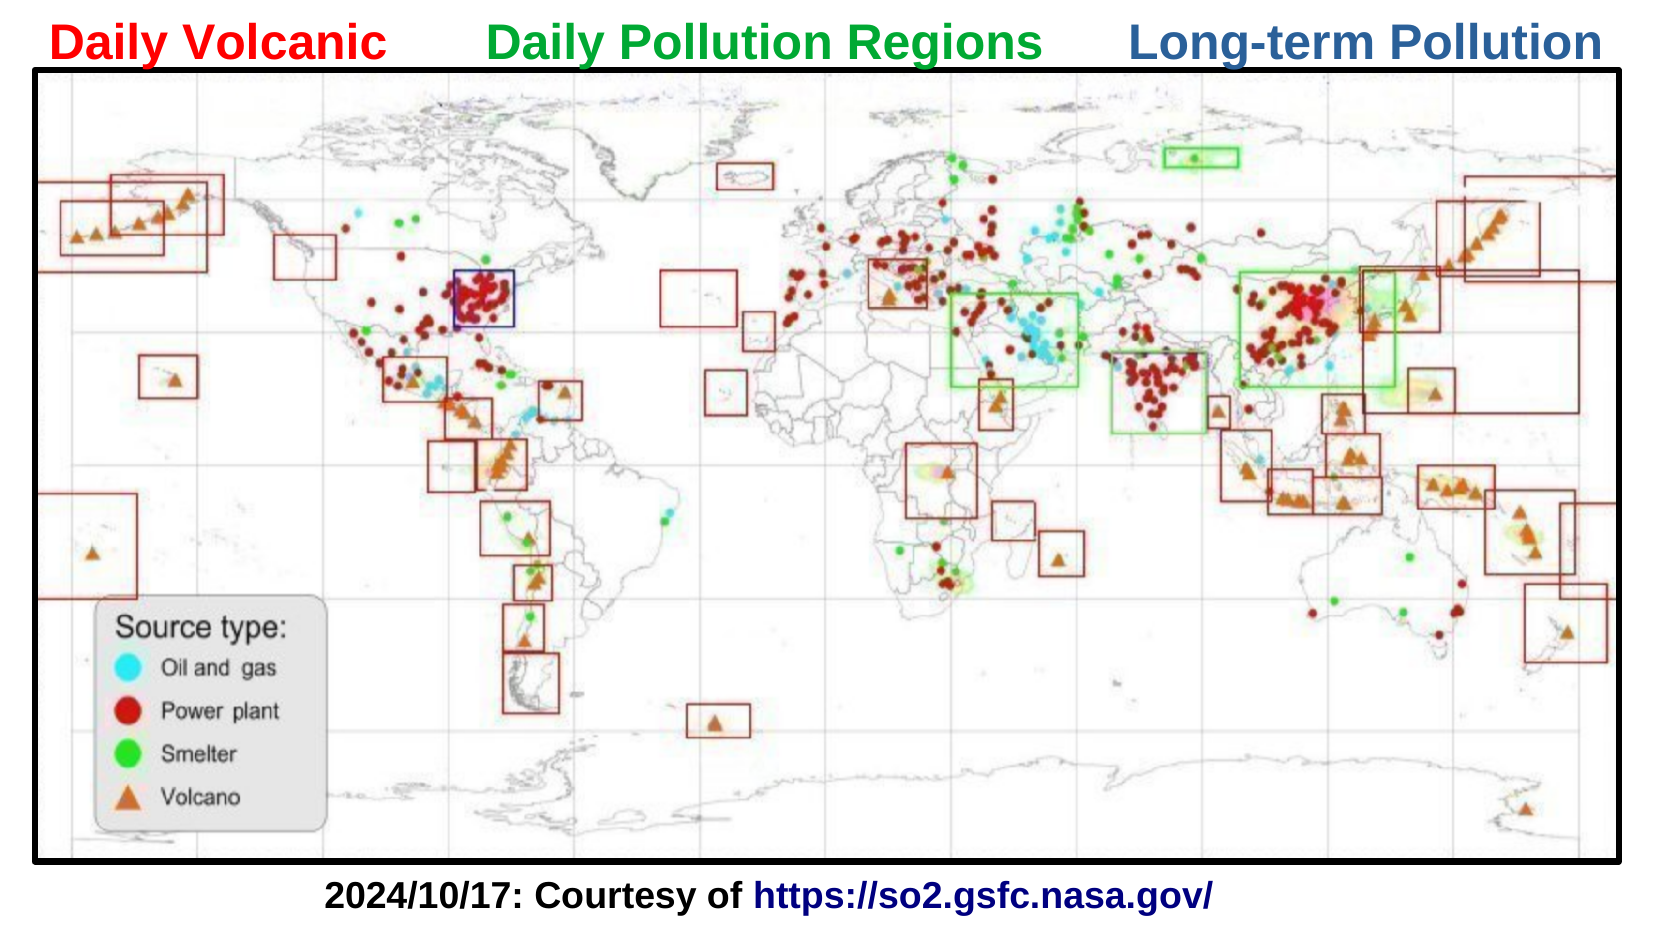

Daily Volcanic Daily Pollution Regions Long-term Pollution
2024/10/17: Courtesy of https://so2.gsfc.nasa.gov/